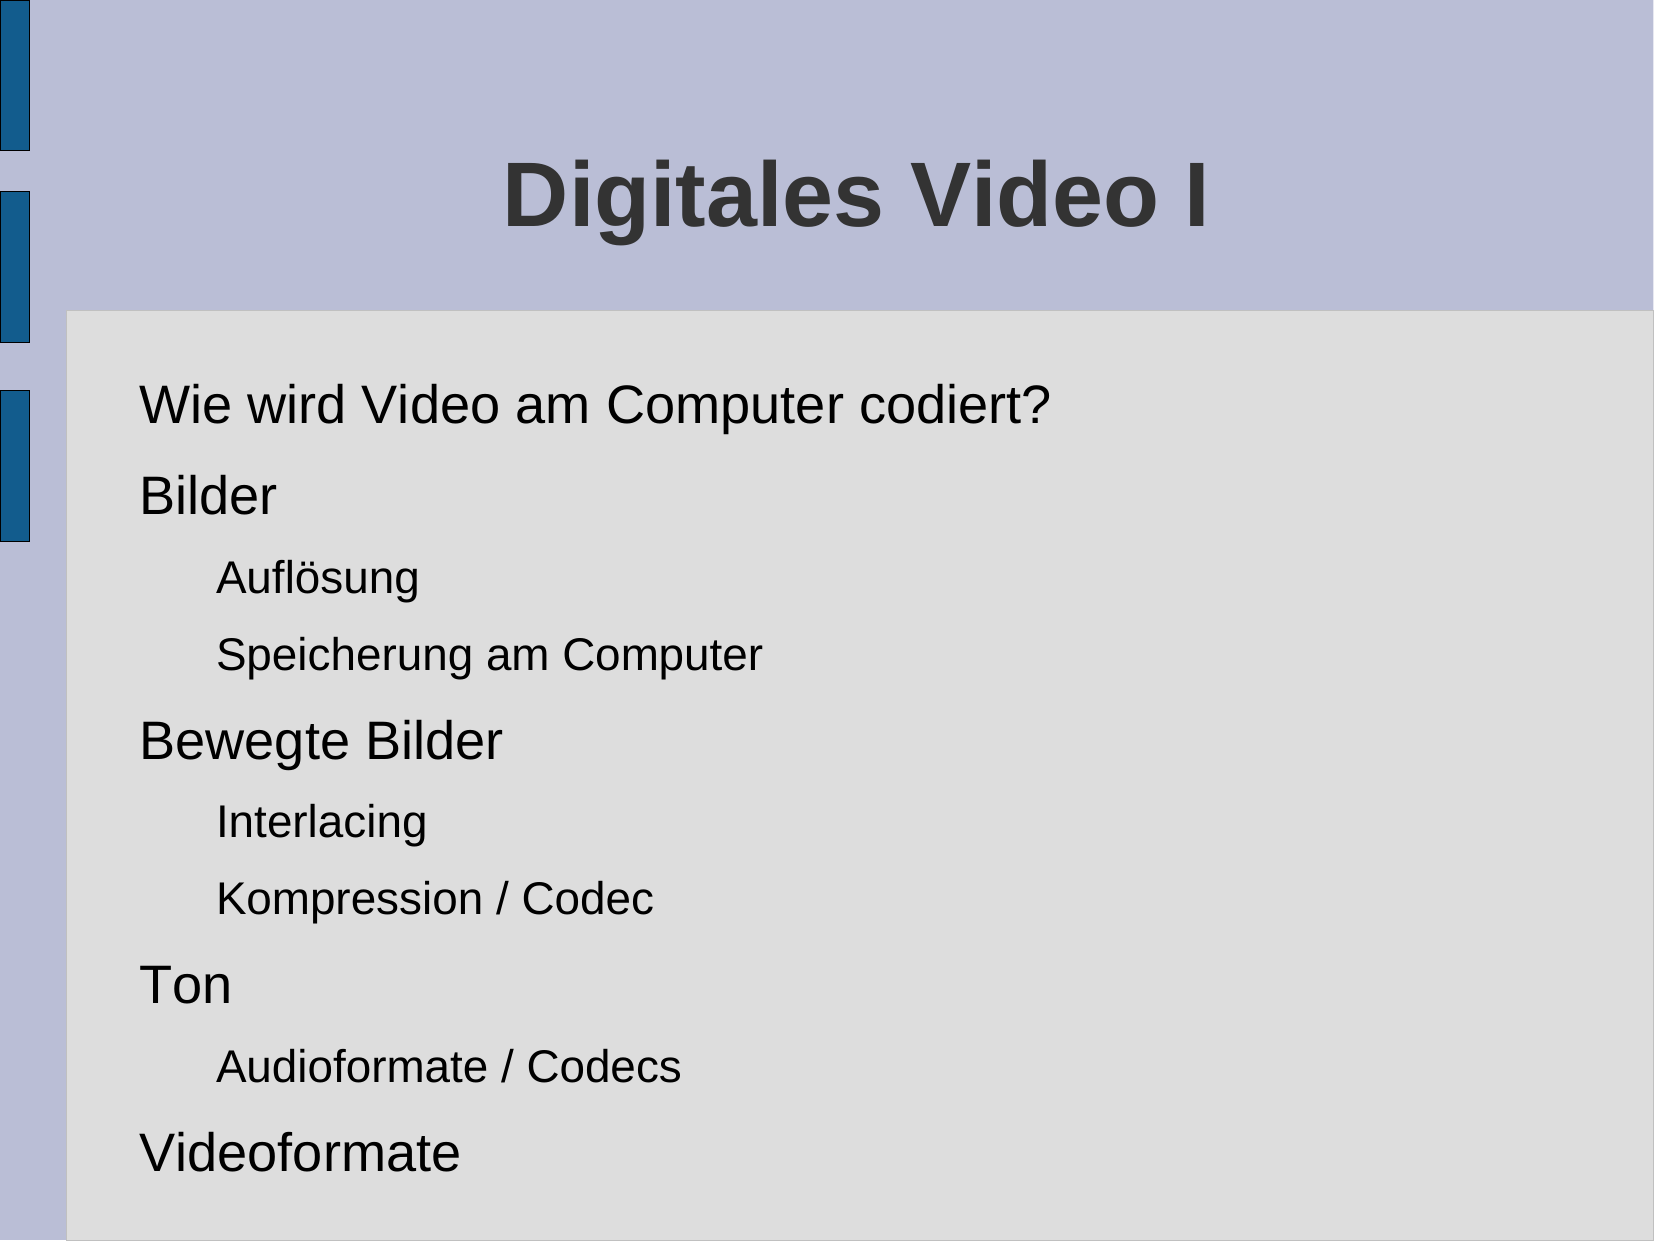

# Digitales Video I
Wie wird Video am Computer codiert?
Bilder
Auflösung
Speicherung am Computer
Bewegte Bilder
Interlacing
Kompression / Codec
Ton
Audioformate / Codecs
Videoformate